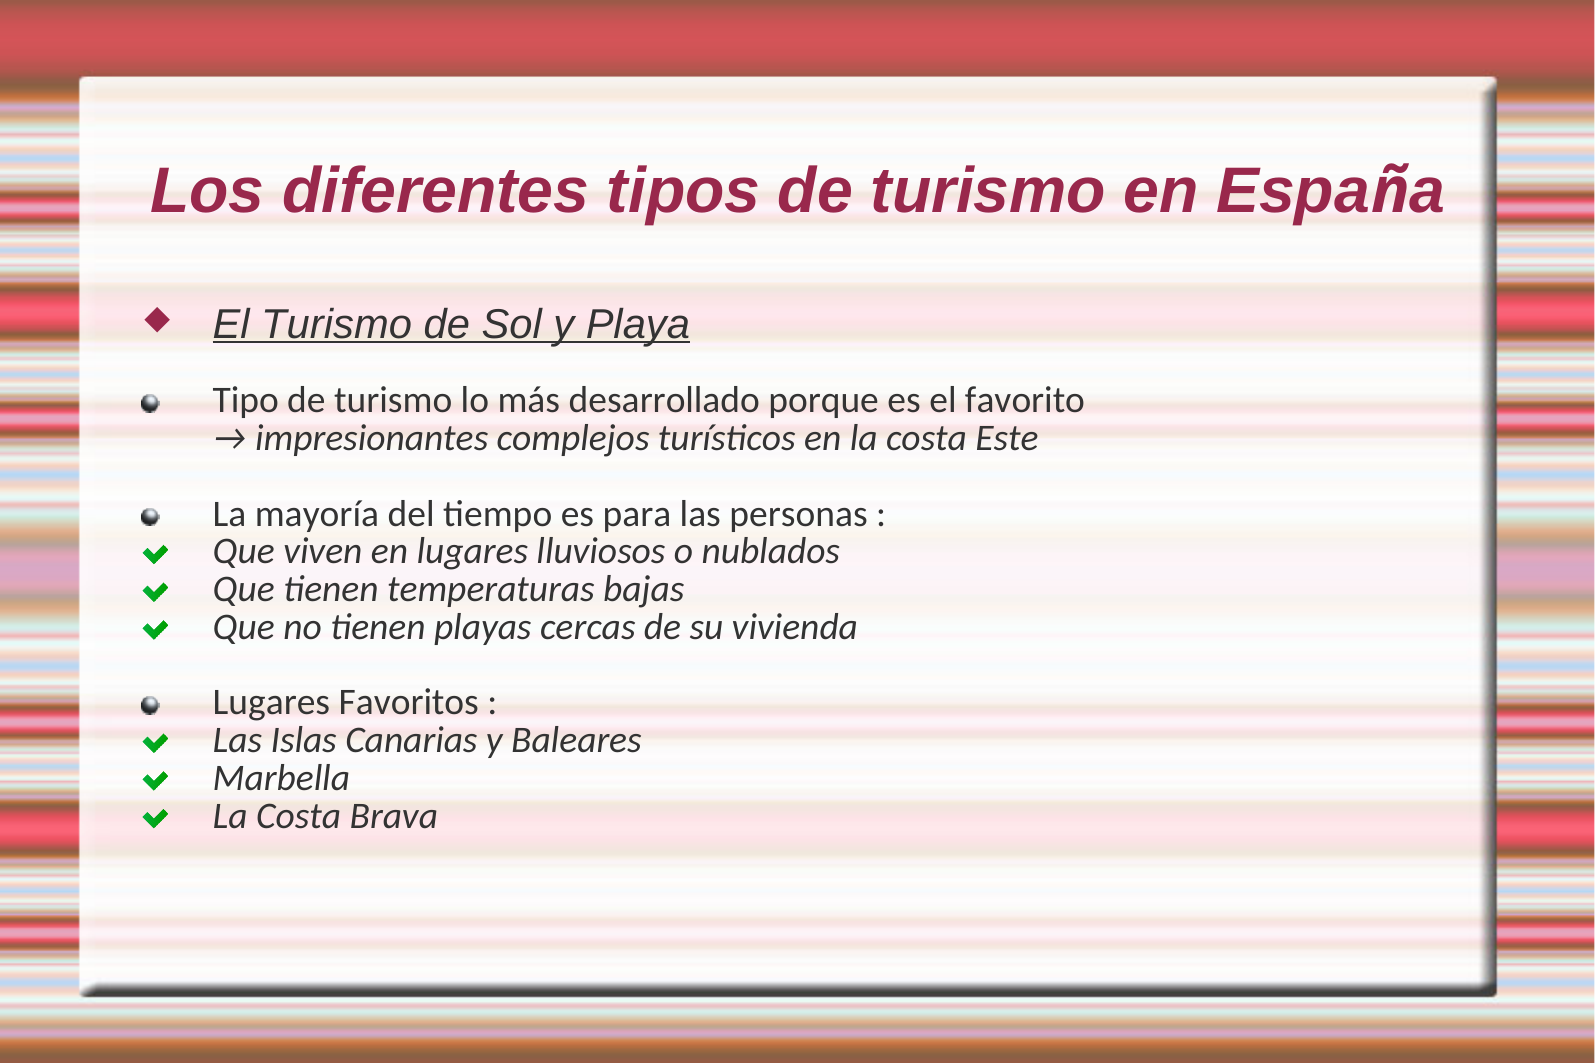

# Los diferentes tipos de turismo en España
El Turismo de Sol y Playa
Tipo de turismo lo más desarrollado porque es el favorito
→ impresionantes complejos turísticos en la costa Este
La mayoría del tiempo es para las personas :
Que viven en lugares lluviosos o nublados
Que tienen temperaturas bajas
Que no tienen playas cercas de su vivienda
Lugares Favoritos :
Las Islas Canarias y Baleares
Marbella
La Costa Brava